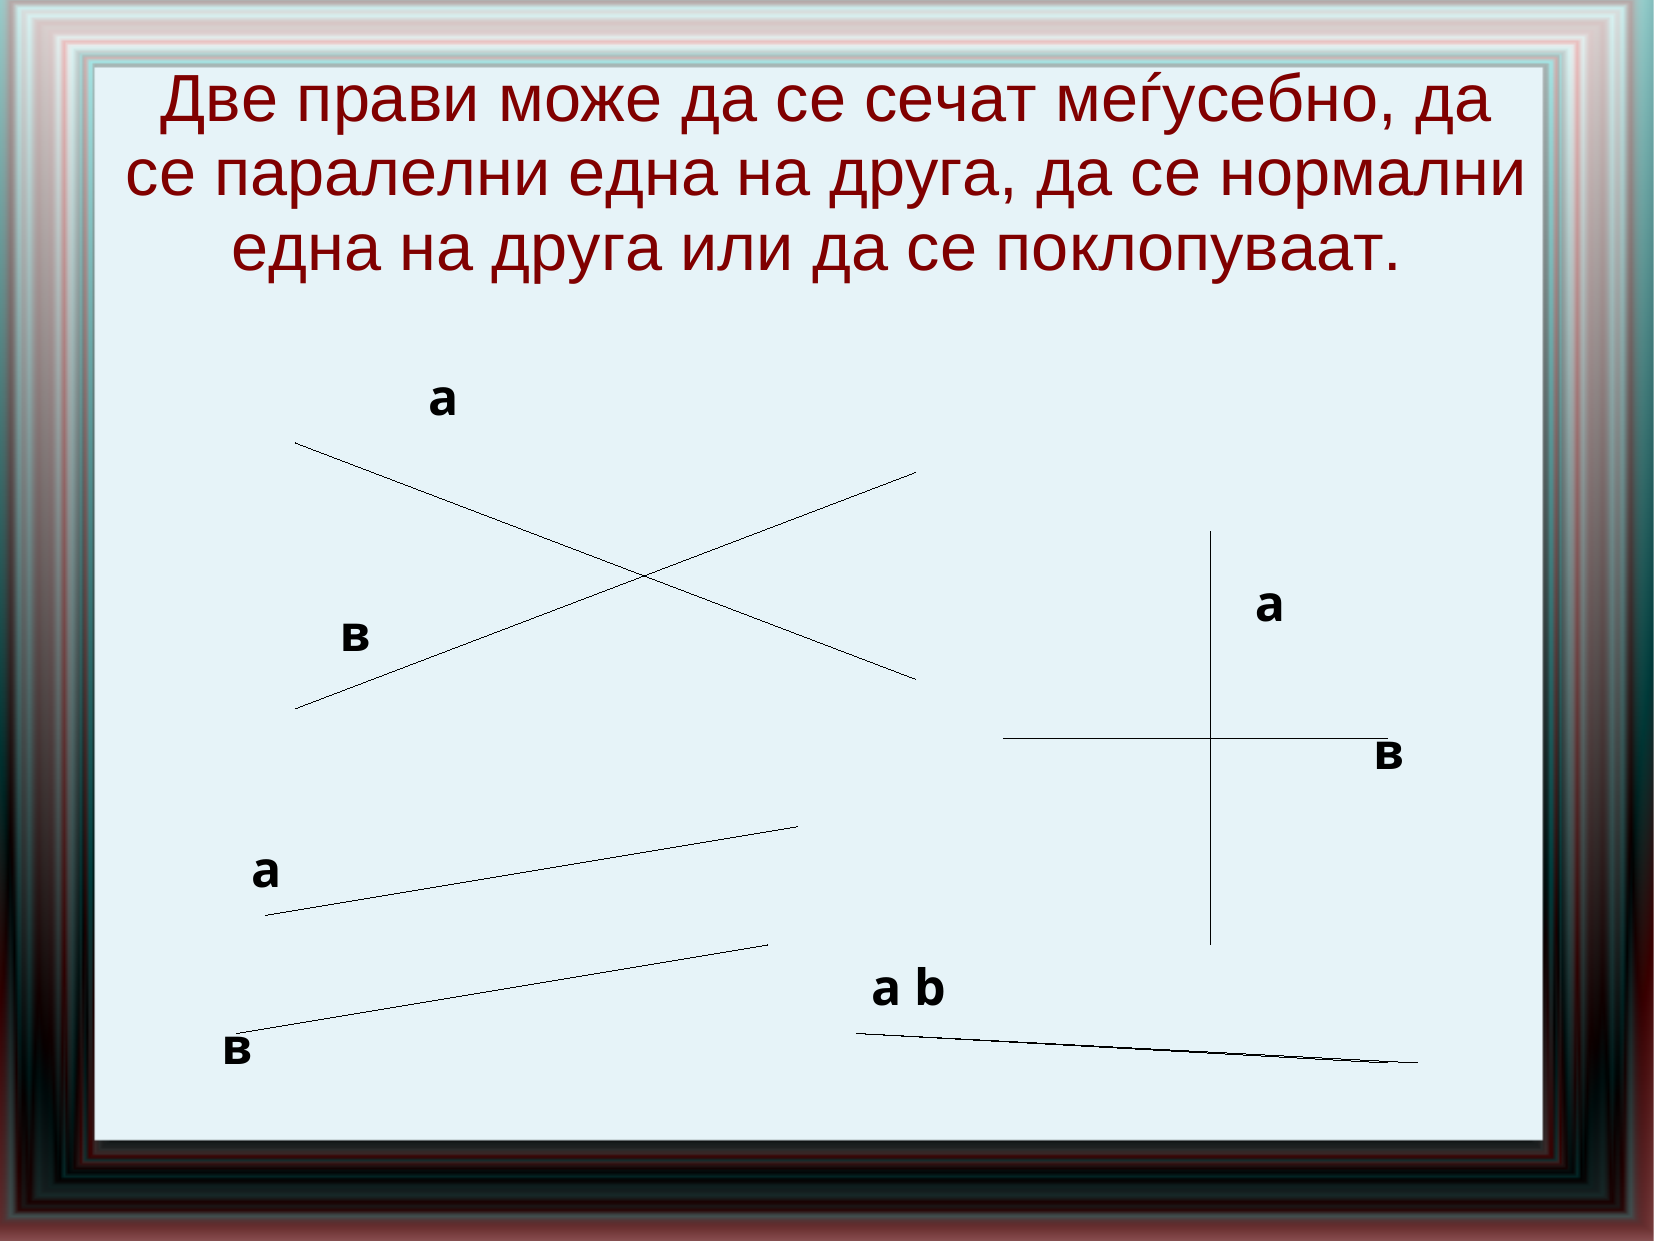

# Две прави може да се сечат меѓусебно, да се паралелни една на друга, да се нормални една на друга или да се поклопуваат.
а
а
в
в
а
a b
в